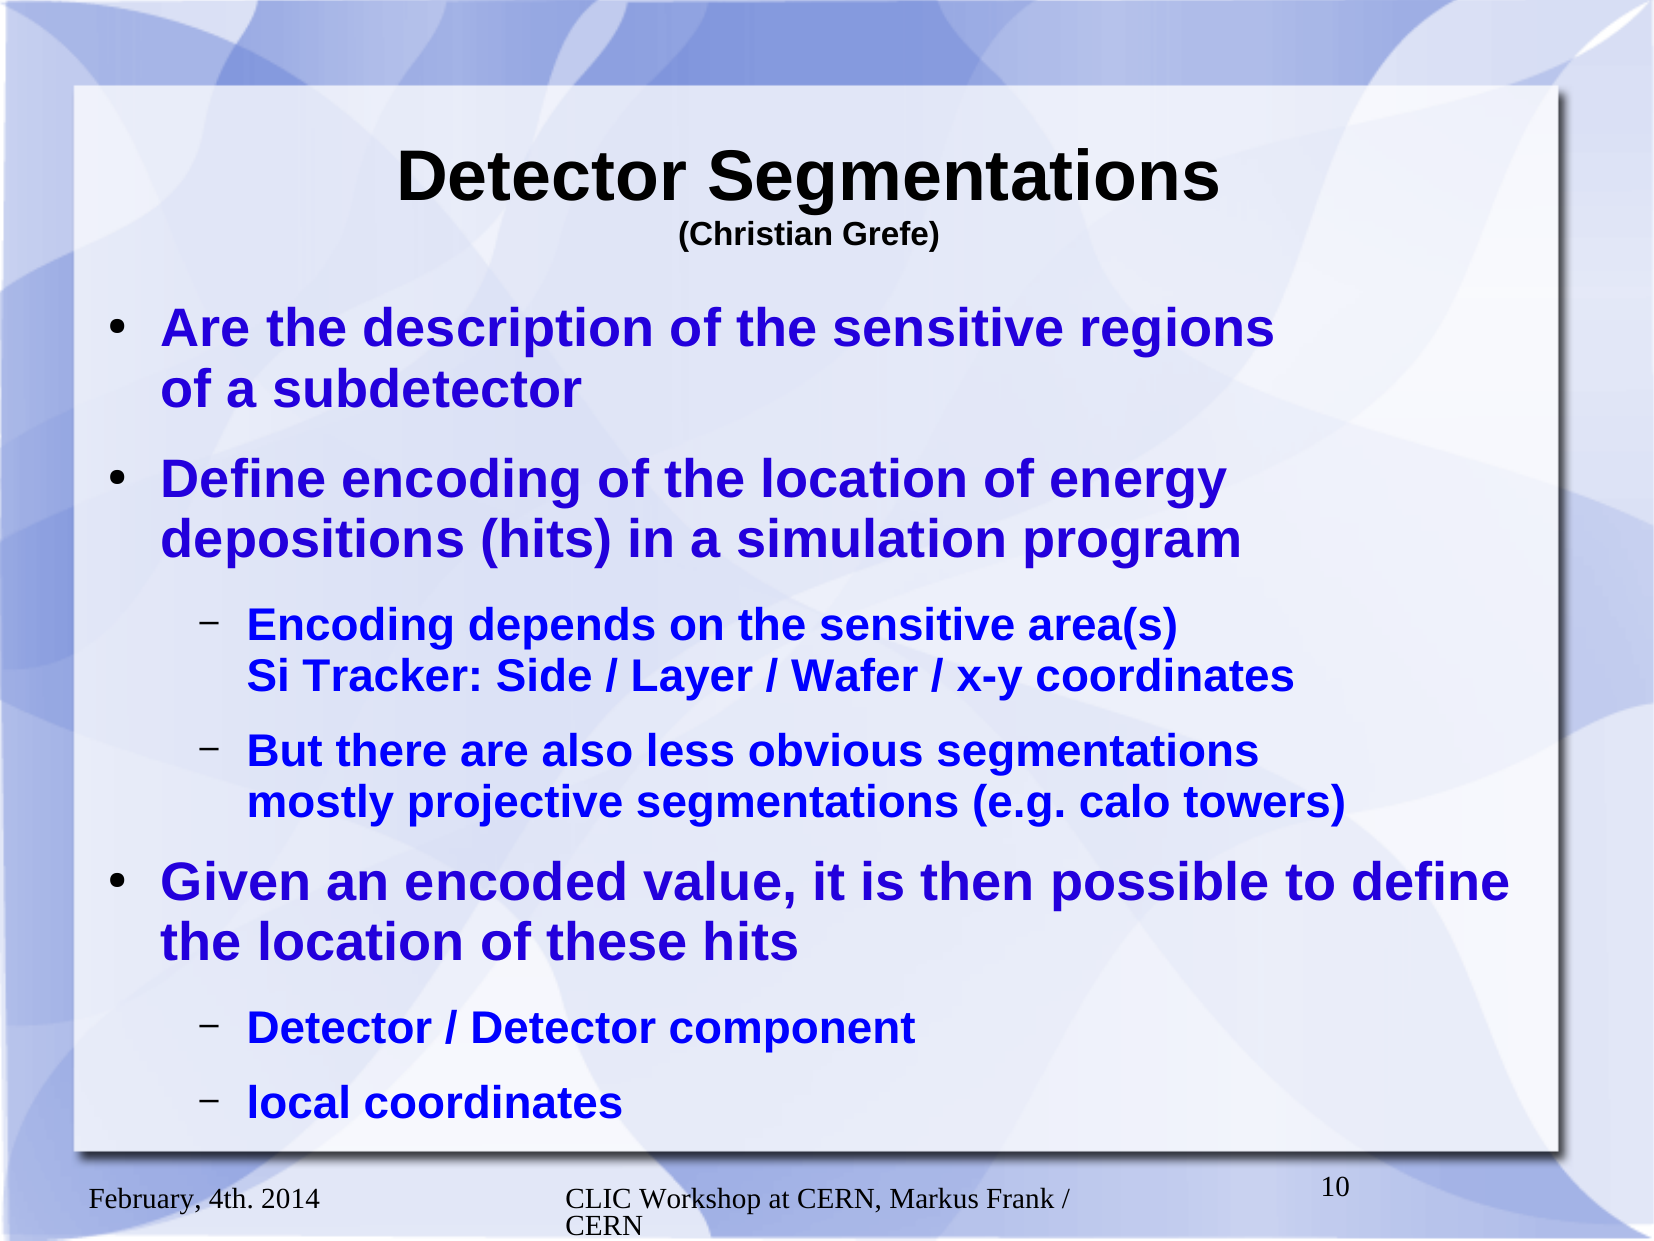

# Detector Segmentations (Christian Grefe)
Are the description of the sensitive regions
of a subdetector
Define encoding of the location of energy depositions (hits) in a simulation program
Encoding depends on the sensitive area(s)
Si Tracker: Side / Layer / Wafer / x-y coordinates
But there are also less obvious segmentations
mostly projective segmentations (e.g. calo towers)
Given an encoded value, it is then possible to define the location of these hits
Detector / Detector component
local coordinates
10
February, 4th. 2014
CLIC Workshop at CERN, Markus Frank / CERN